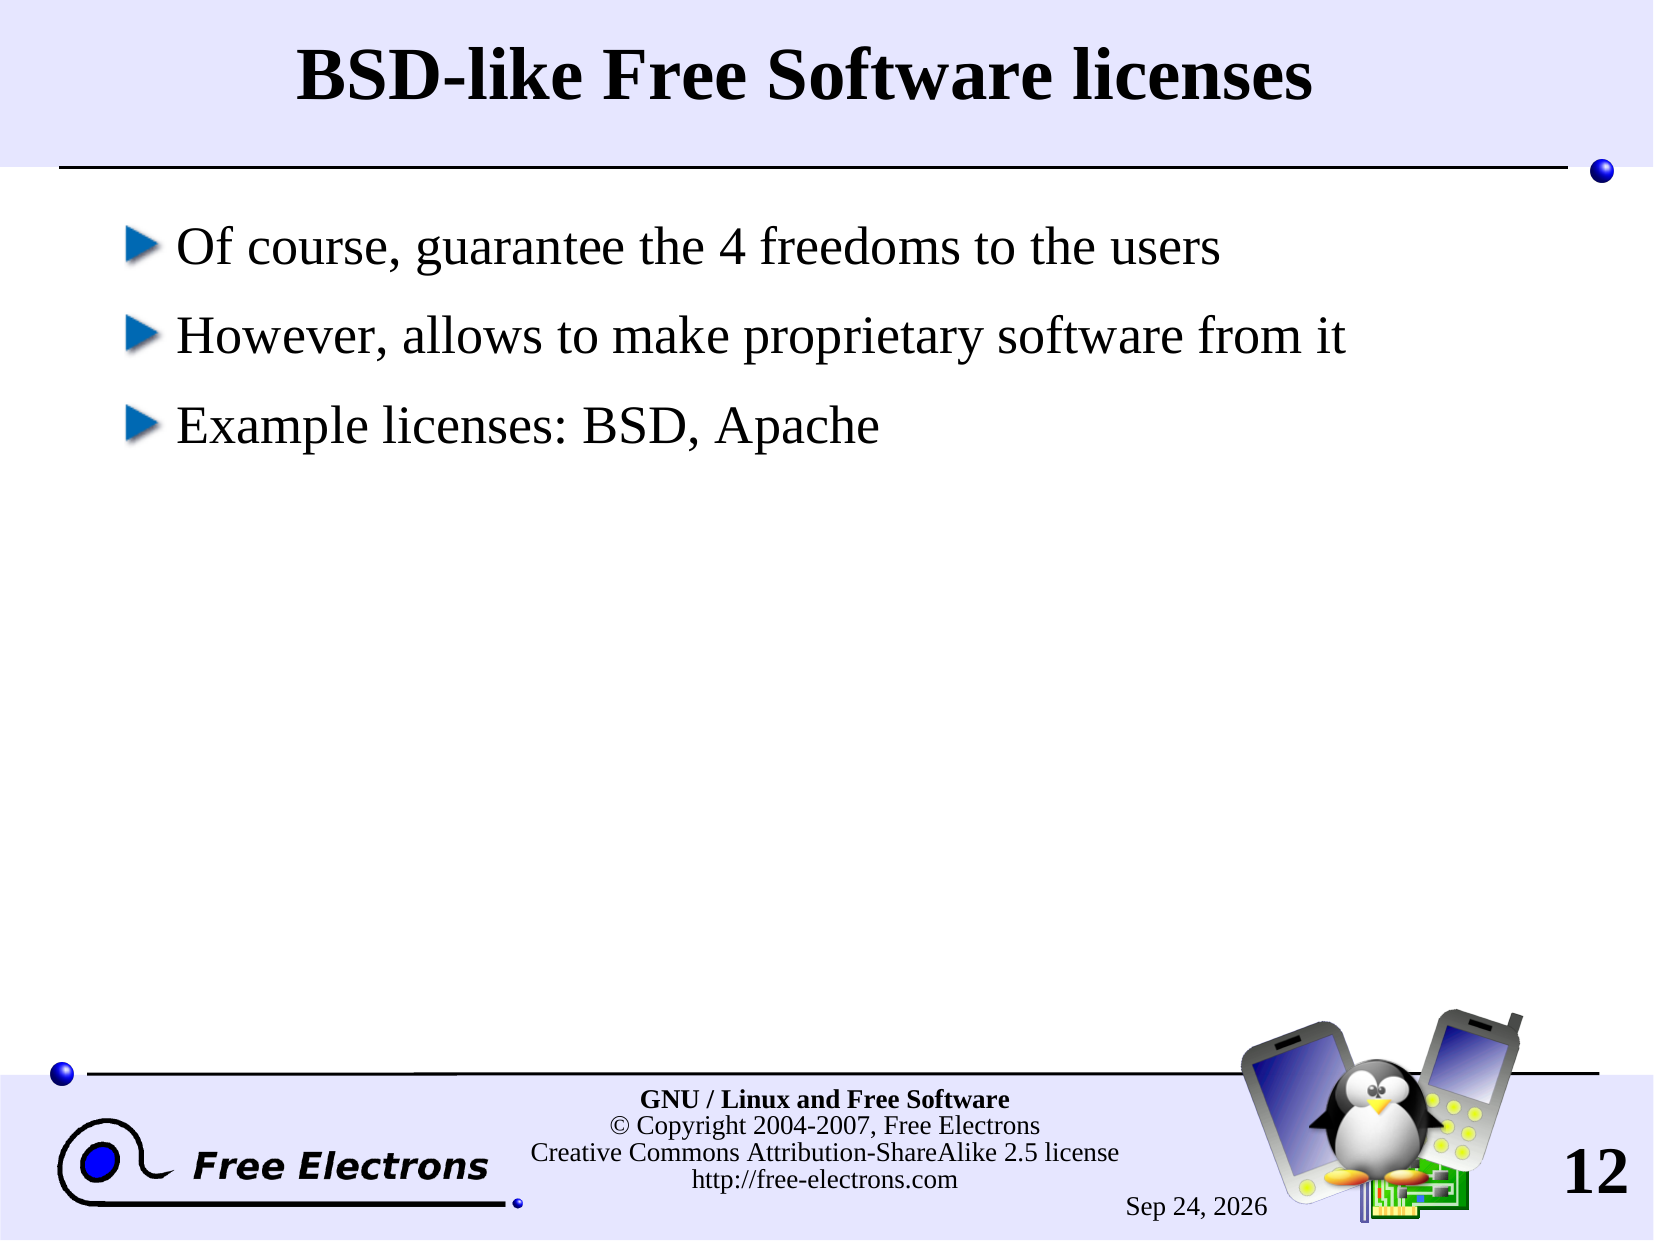

# BSD-like Free Software licenses
Of course, guarantee the 4 freedoms to the users
However, allows to make proprietary software from it
Example licenses: BSD, Apache